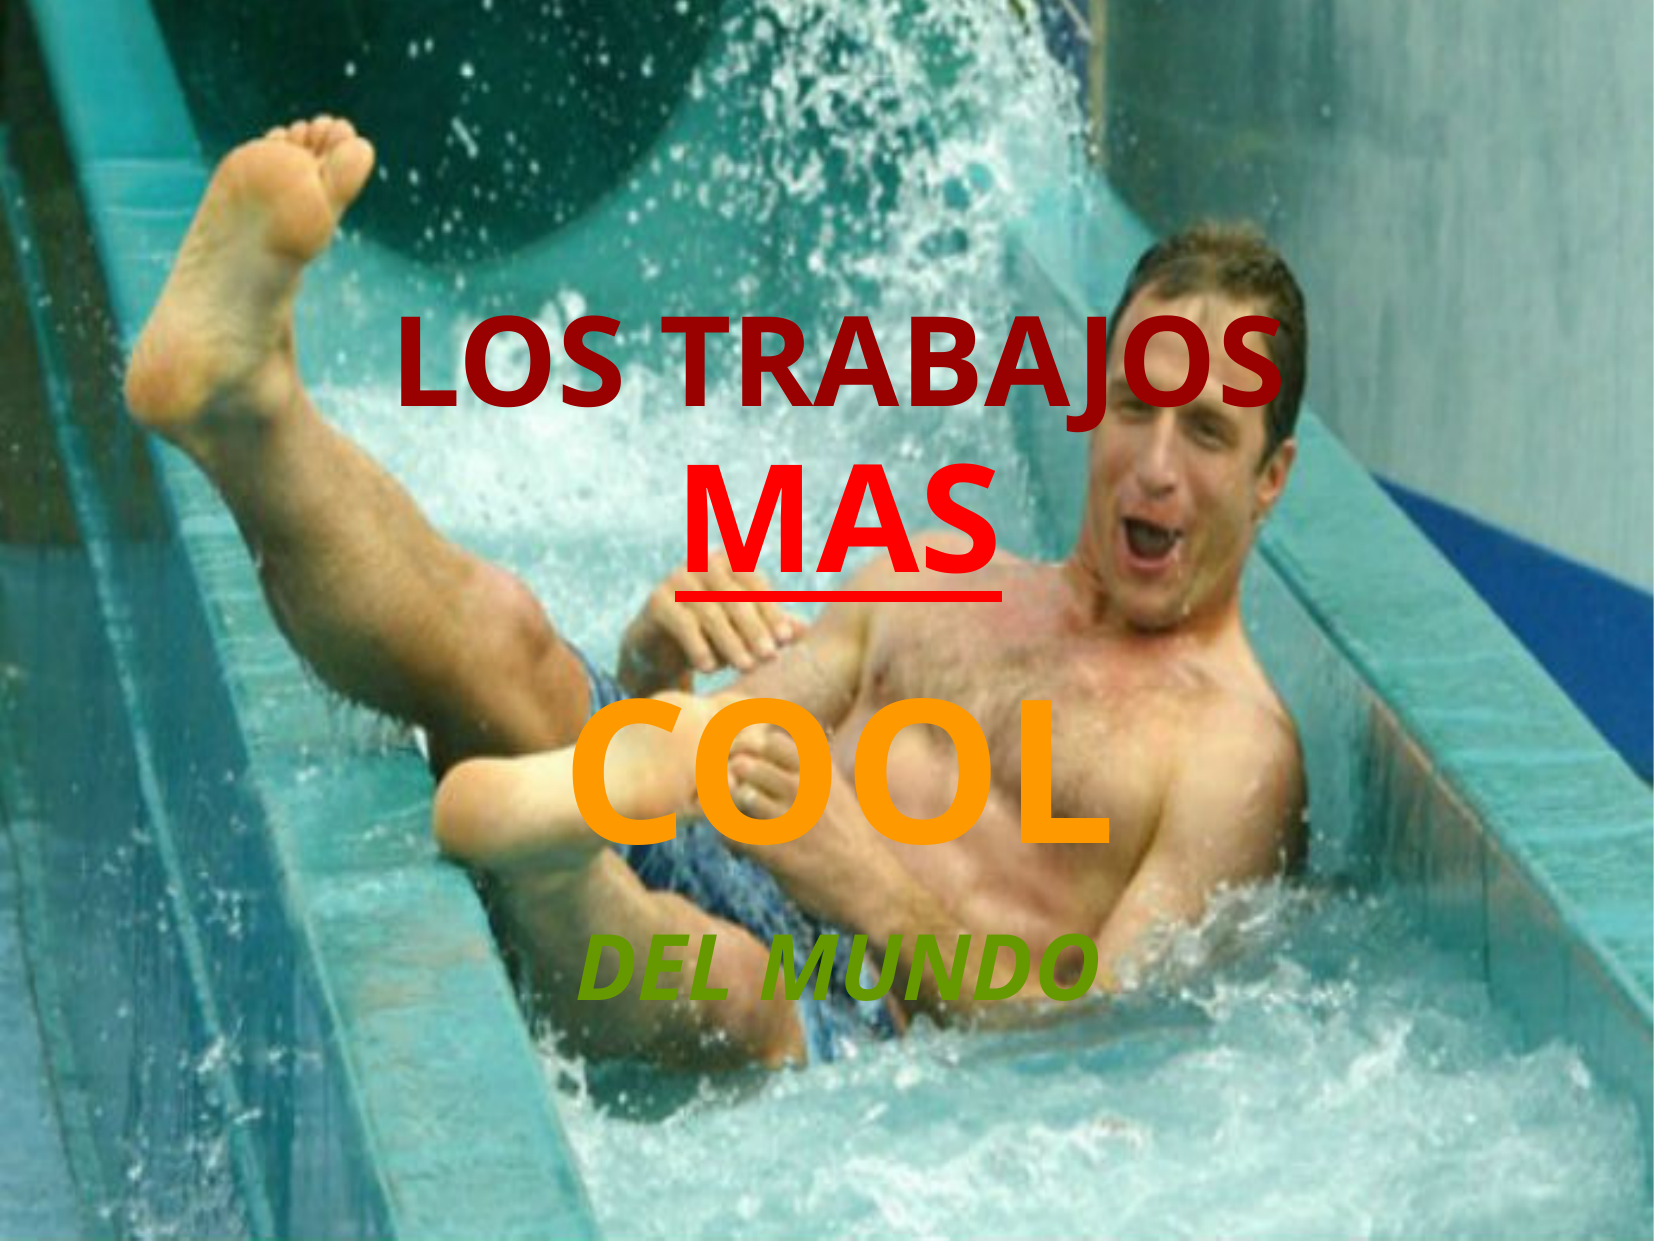

# LOS TRABAJOS
MAS
COOL
DEL MUNDO